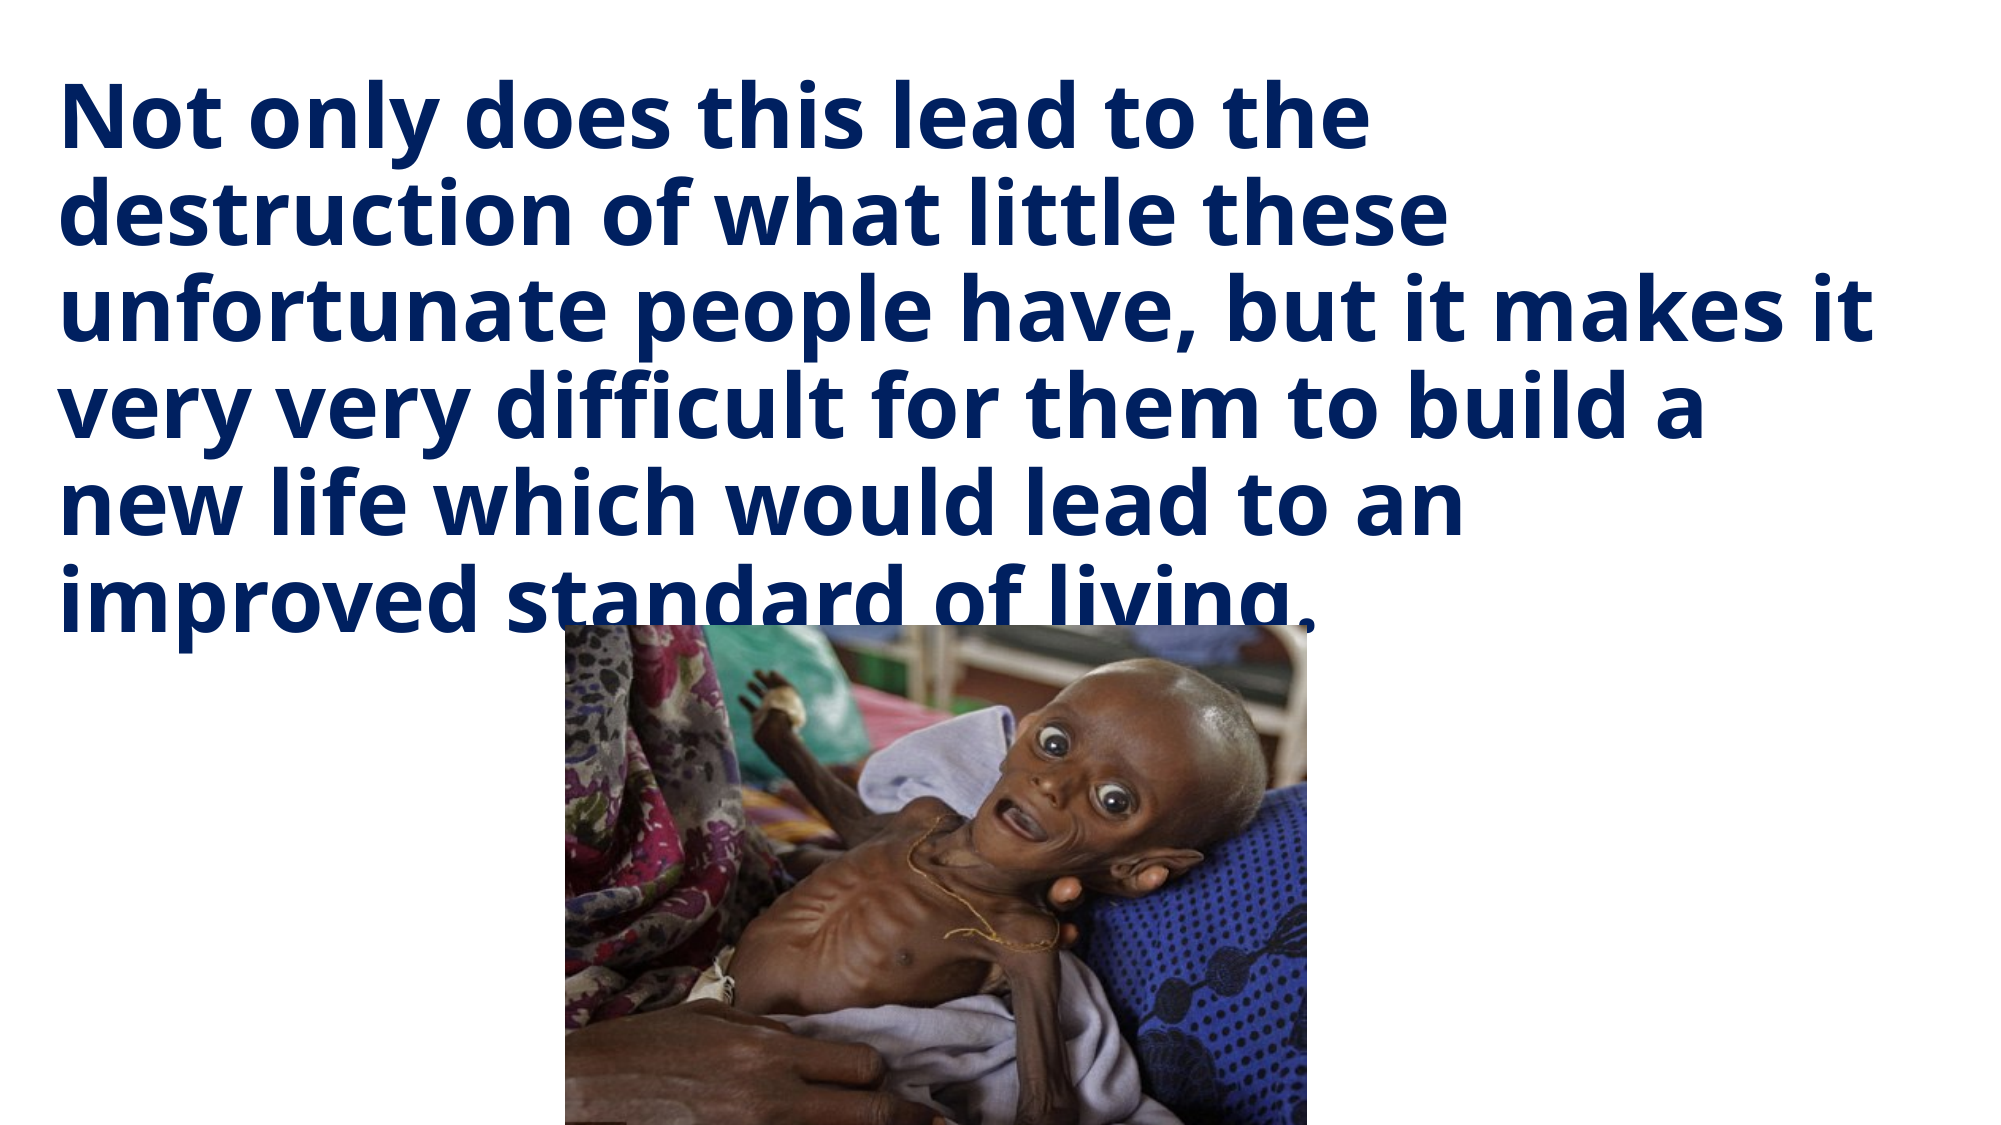

# Not only does this lead to the destruction of what little these unfortunate people have, but it makes it very very difficult for them to build a new life which would lead to an improved standard of living.